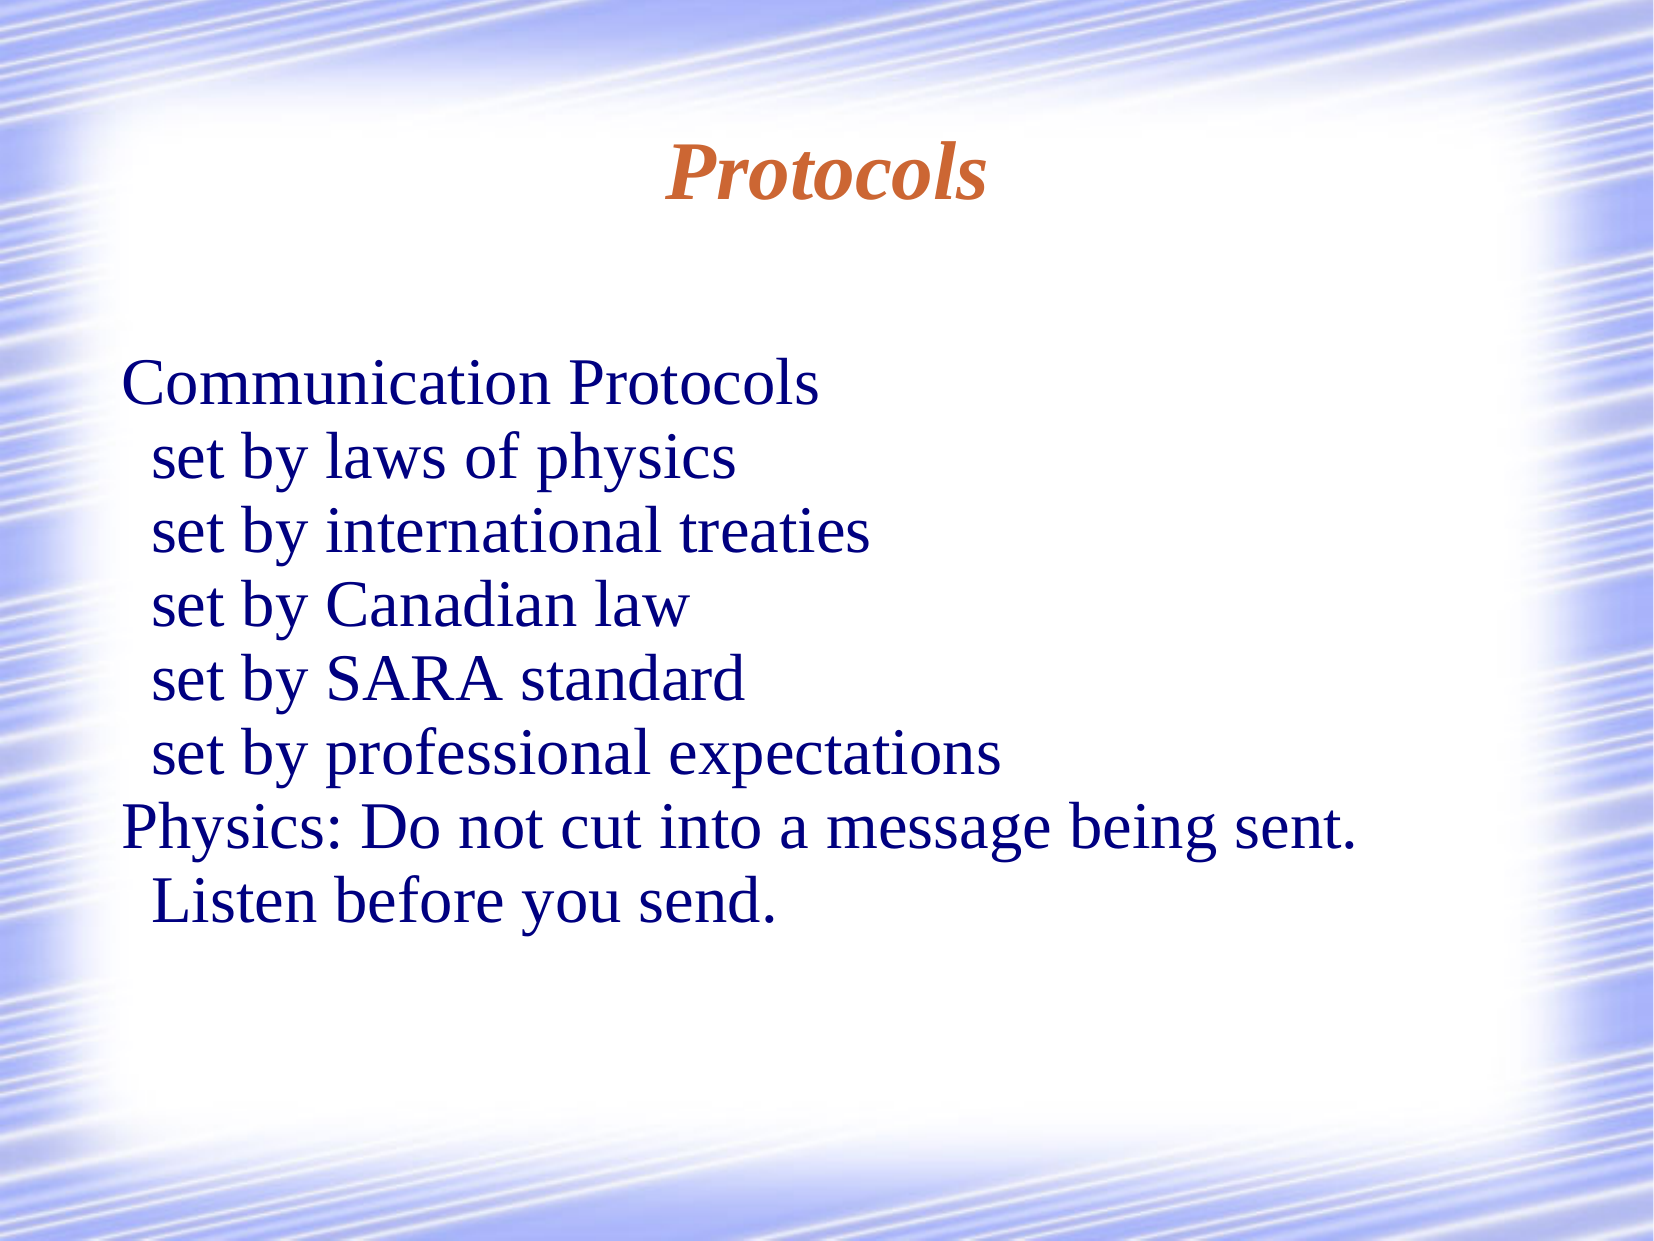

# Protocols
Communication Protocols
set by laws of physics
set by international treaties
set by Canadian law
set by SARA standard
set by professional expectations
Physics: Do not cut into a message being sent. Listen before you send.